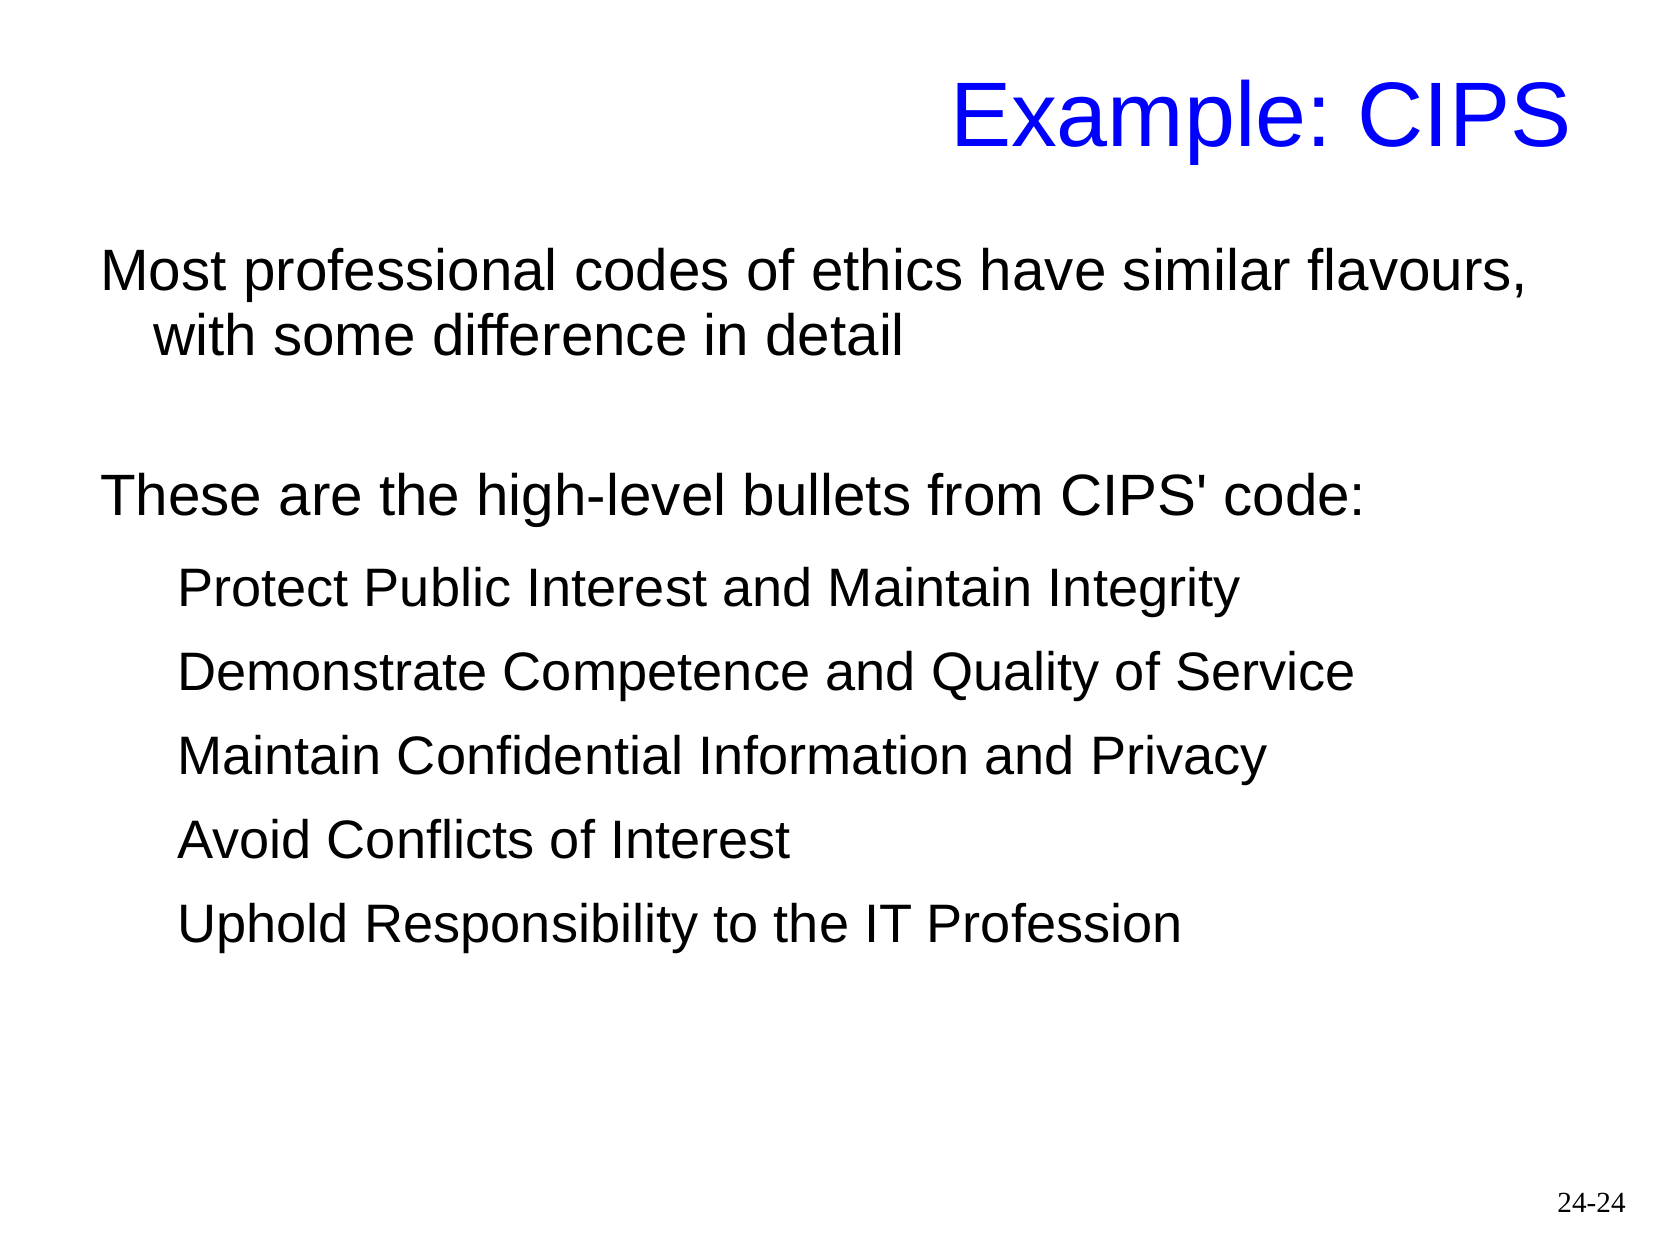

# Example: CIPS
Most professional codes of ethics have similar flavours, with some difference in detail
These are the high-level bullets from CIPS' code:
Protect Public Interest and Maintain Integrity
Demonstrate Competence and Quality of Service
Maintain Confidential Information and Privacy
Avoid Conflicts of Interest
Uphold Responsibility to the IT Profession